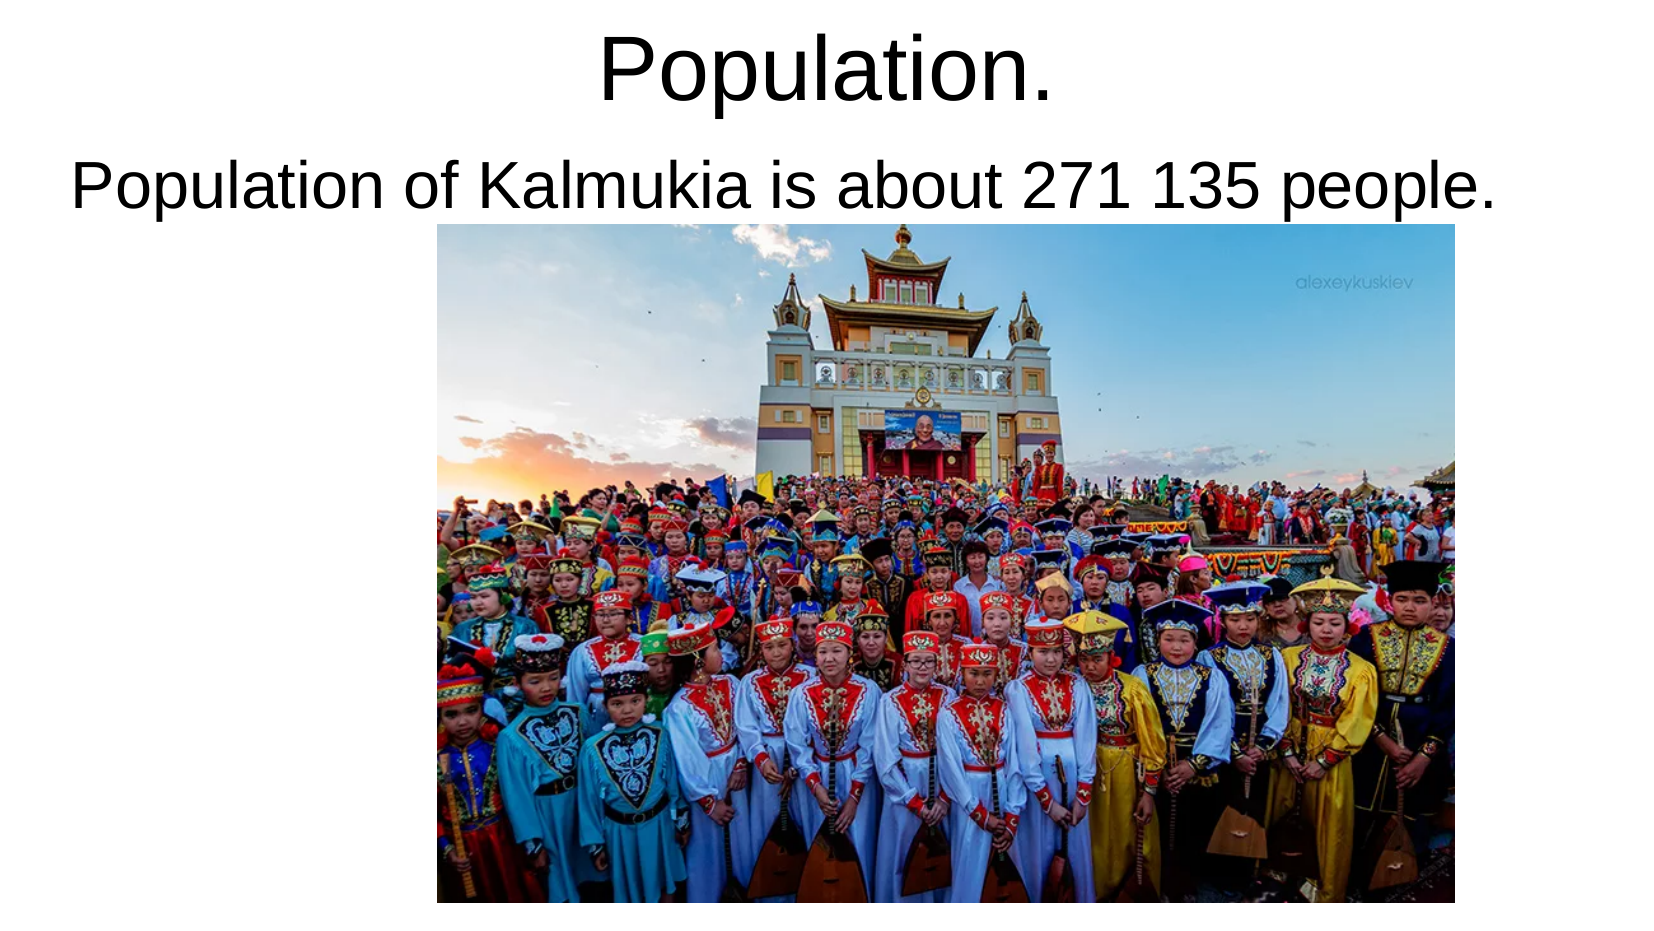

# Population.
Population of Kalmukia is about 271 135 people.